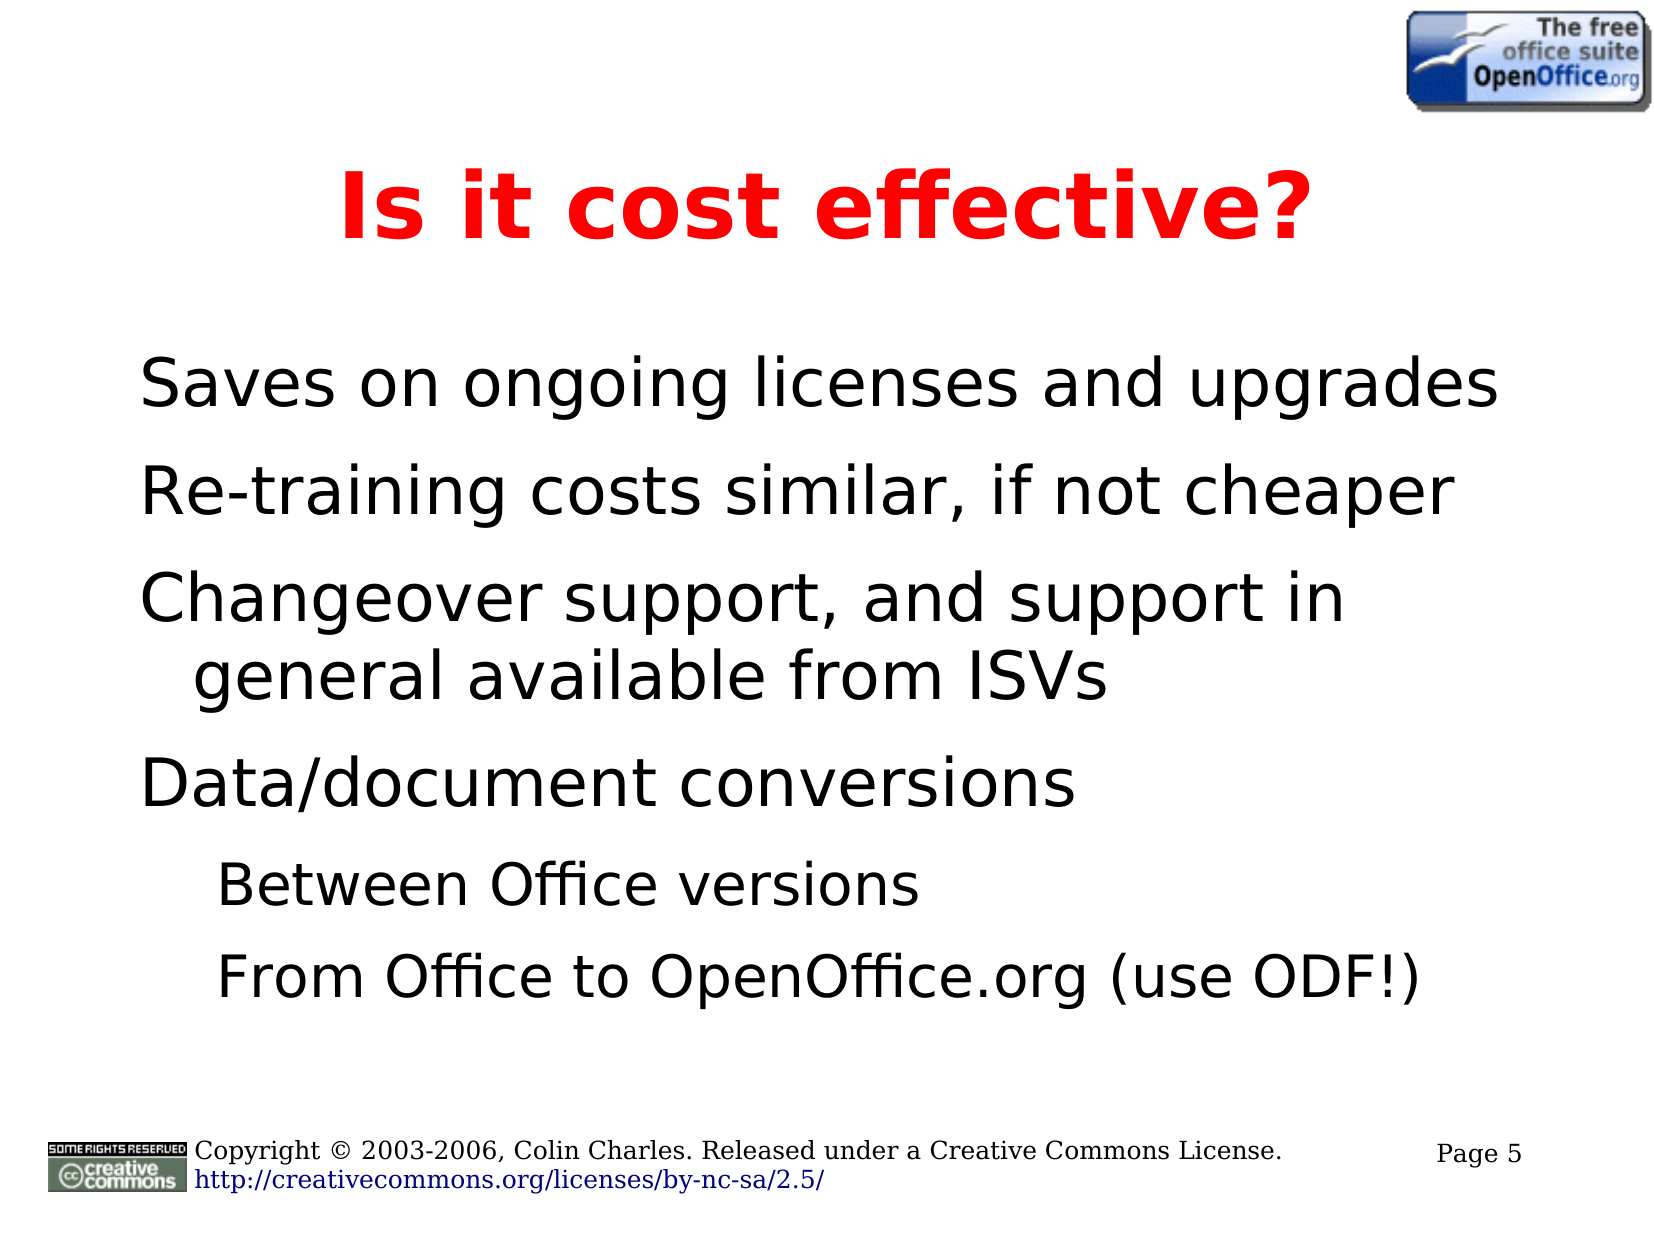

# Is it cost effective?
Saves on ongoing licenses and upgrades
Re-training costs similar, if not cheaper
Changeover support, and support in general available from ISVs
Data/document conversions
Between Office versions
From Office to OpenOffice.org (use ODF!)